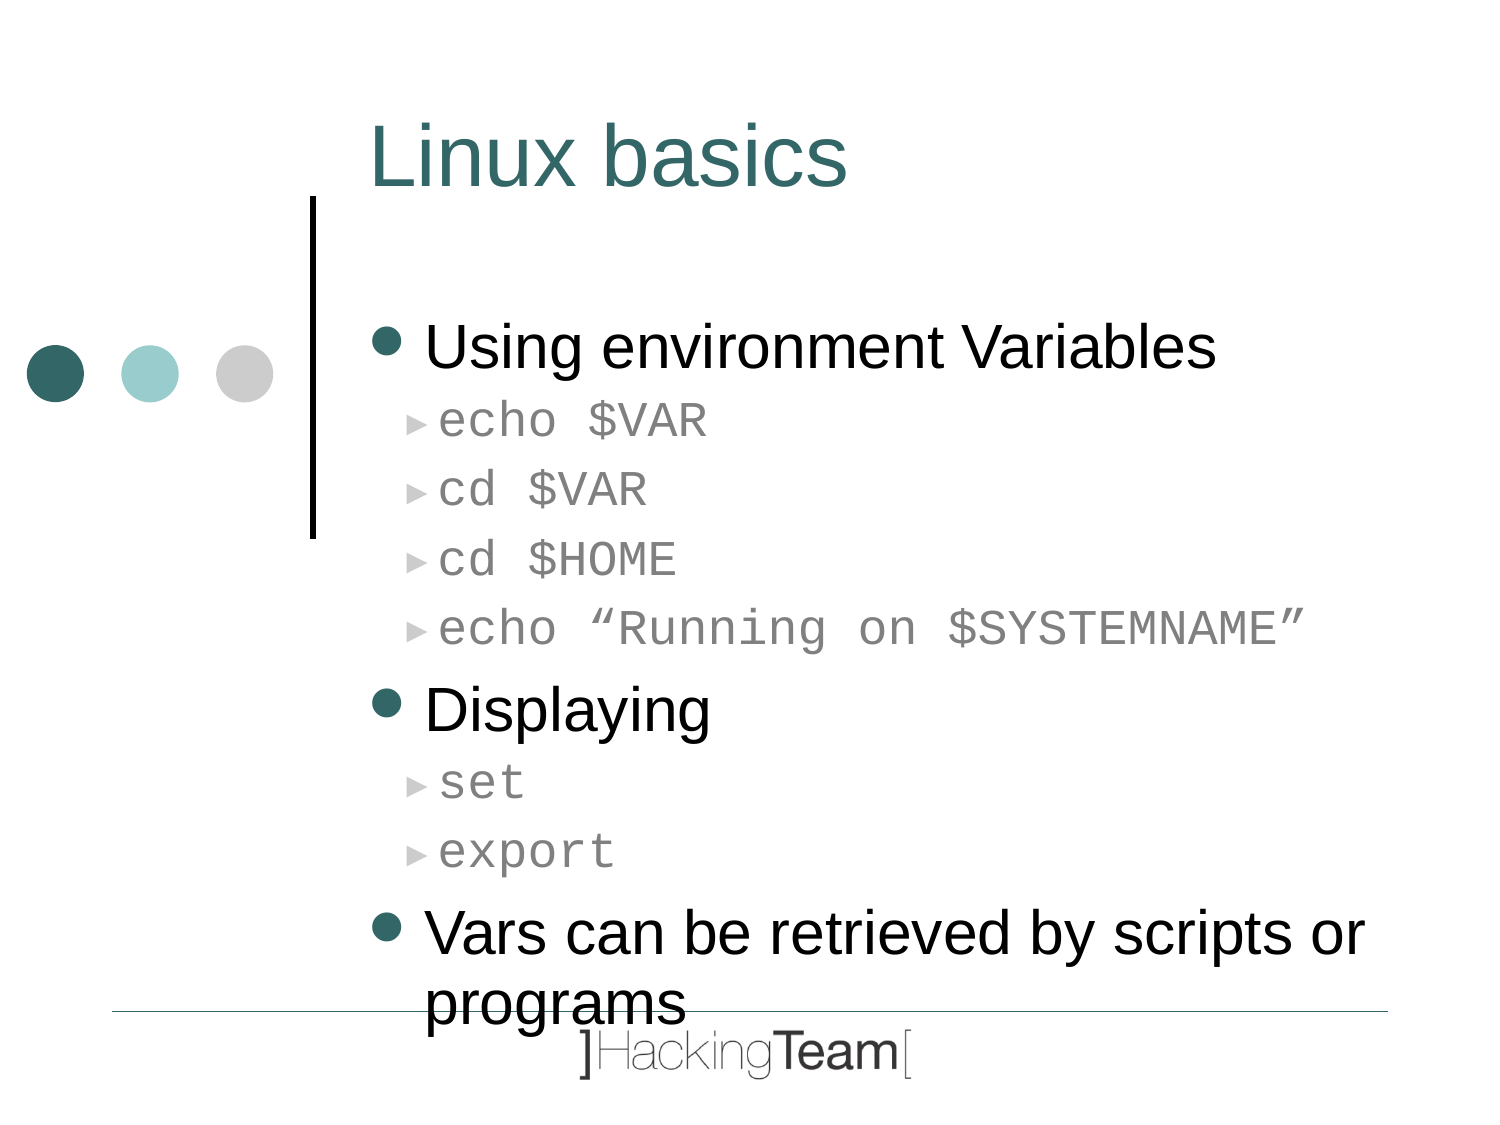

# Linux basics
Using environment Variables
echo $VAR
cd $VAR
cd $HOME
echo “Running on $SYSTEMNAME”
Displaying
set
export
Vars can be retrieved by scripts or programs